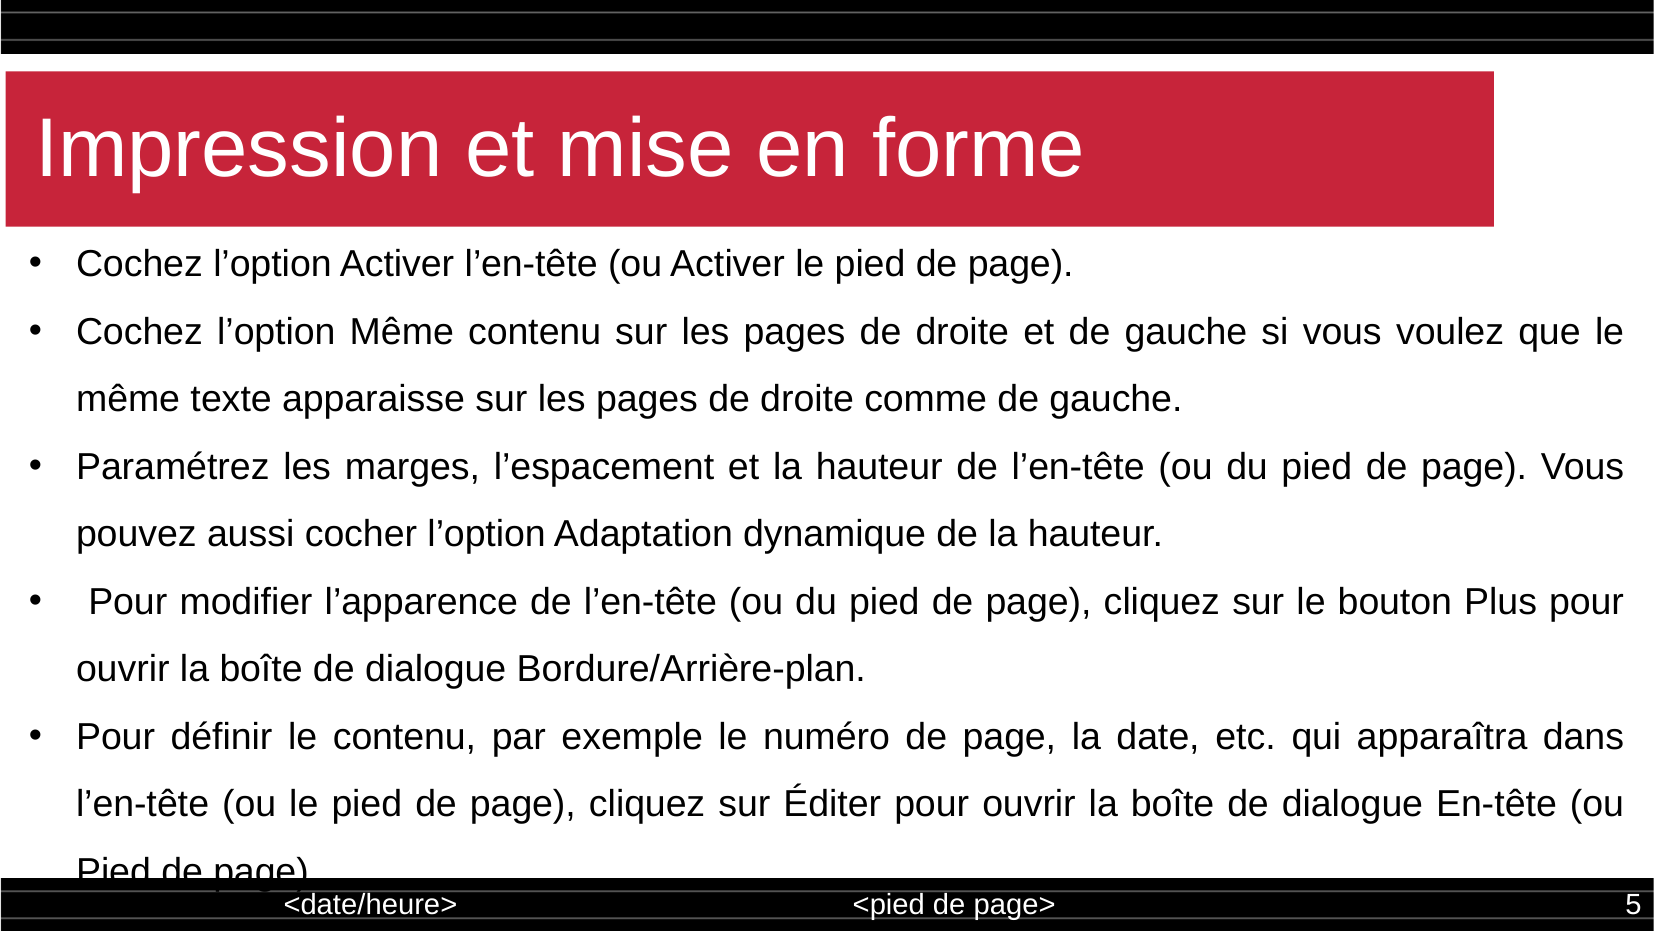

Impression et mise en forme
Cochez l’option Activer l’en-tête (ou Activer le pied de page).
Cochez l’option Même contenu sur les pages de droite et de gauche si vous voulez que le même texte apparaisse sur les pages de droite comme de gauche.
Paramétrez les marges, l’espacement et la hauteur de l’en-tête (ou du pied de page). Vous pouvez aussi cocher l’option Adaptation dynamique de la hauteur.
 Pour modifier l’apparence de l’en-tête (ou du pied de page), cliquez sur le bouton Plus pour ouvrir la boîte de dialogue Bordure/Arrière-plan.
Pour définir le contenu, par exemple le numéro de page, la date, etc. qui apparaîtra dans l’en-tête (ou le pied de page), cliquez sur Éditer pour ouvrir la boîte de dialogue En-tête (ou Pied de page).